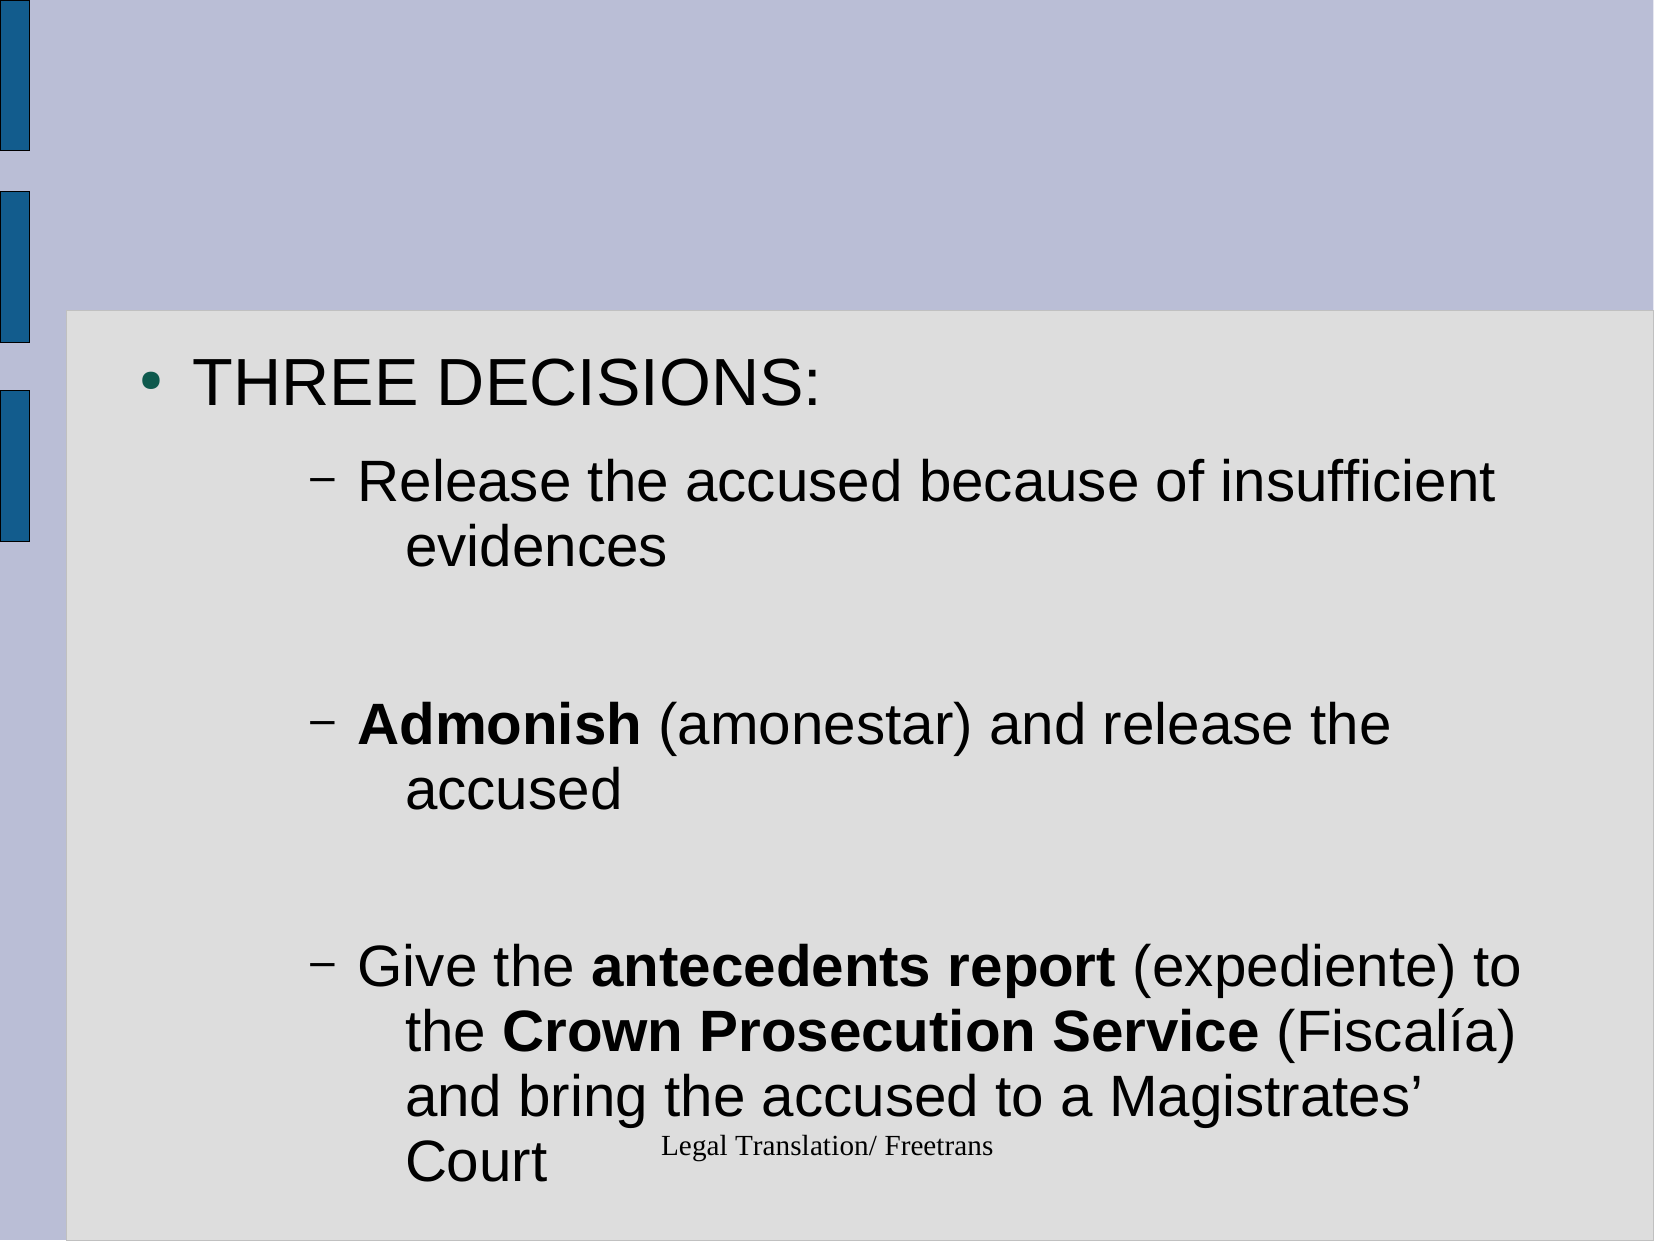

#
THREE DECISIONS:
Release the accused because of insufficient evidences
Admonish (amonestar) and release the accused
Give the antecedents report (expediente) to the Crown Prosecution Service (Fiscalía) and bring the accused to a Magistrates’ Court
Legal Translation/ Freetrans